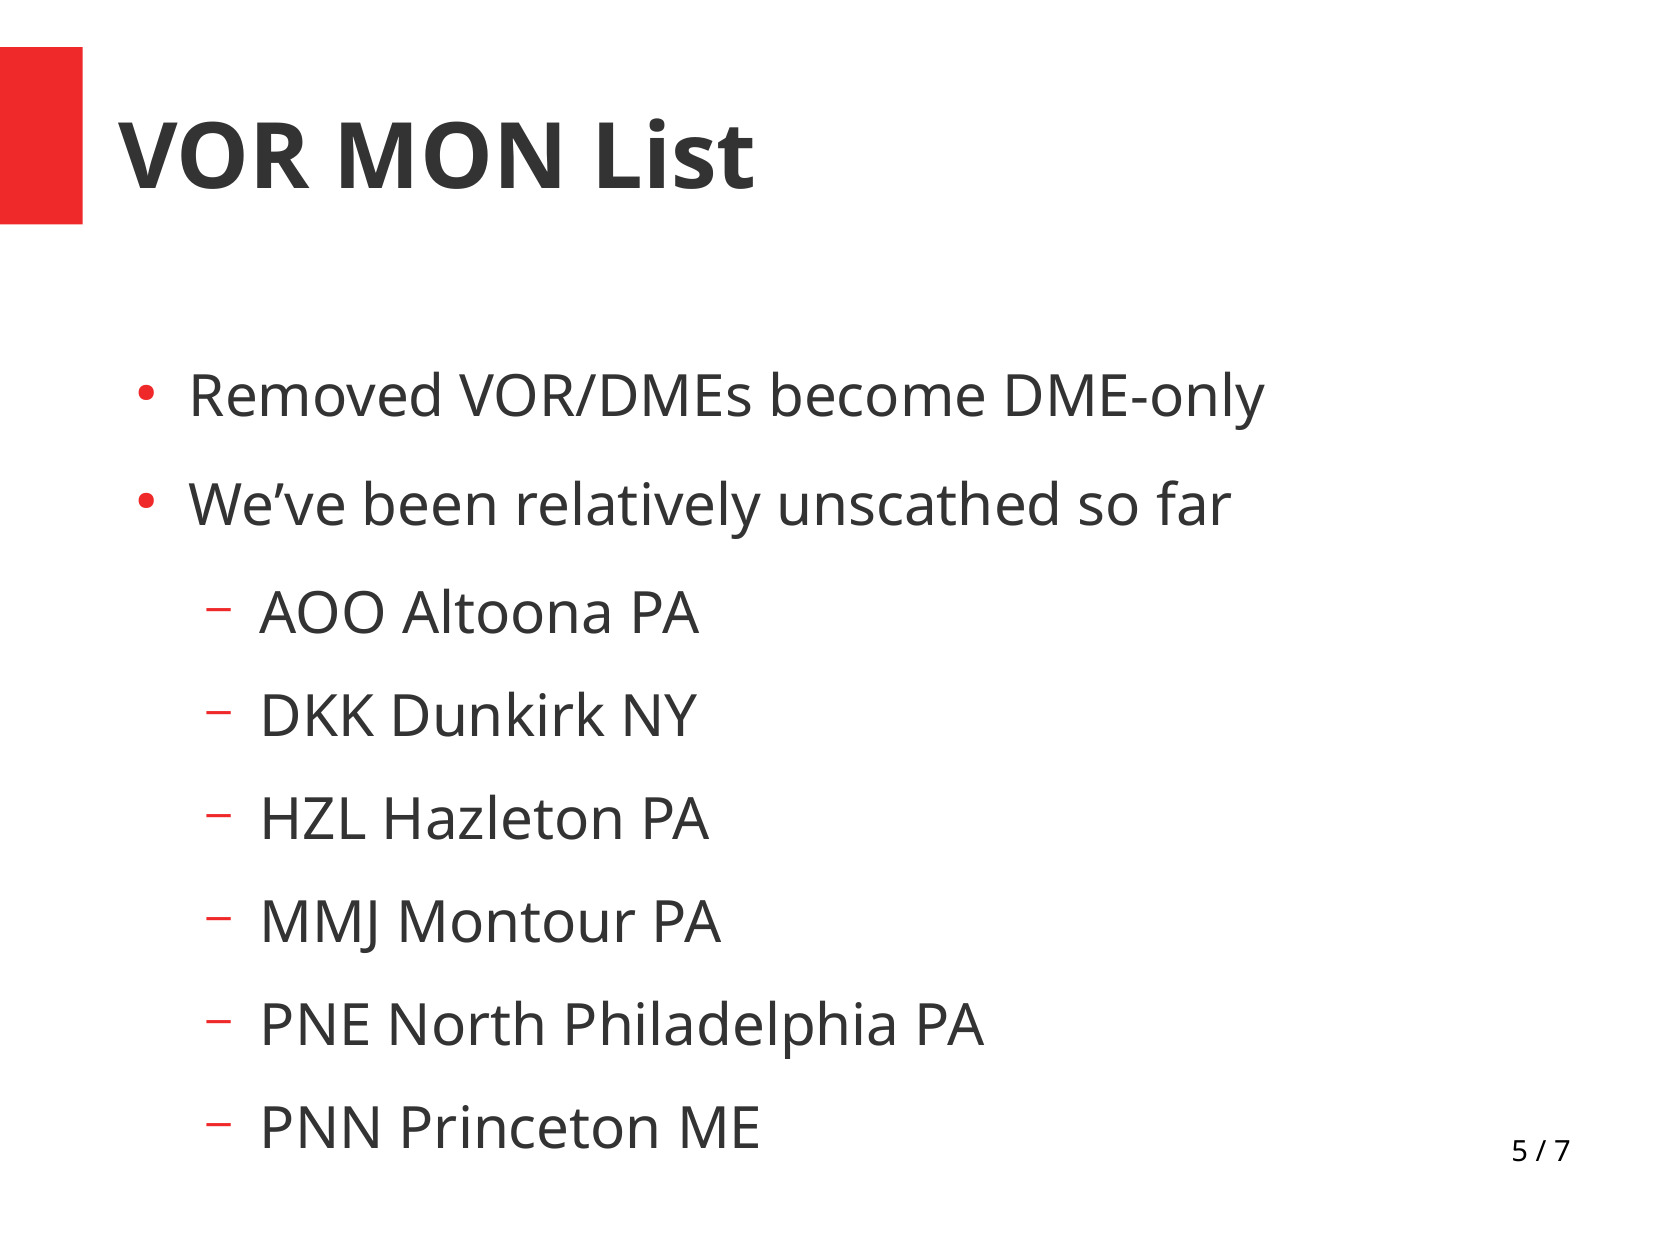

# VOR MON List
Removed VOR/DMEs become DME-only
We’ve been relatively unscathed so far
AOO Altoona PA
DKK Dunkirk NY
HZL Hazleton PA
MMJ Montour PA
PNE North Philadelphia PA
PNN Princeton ME
5